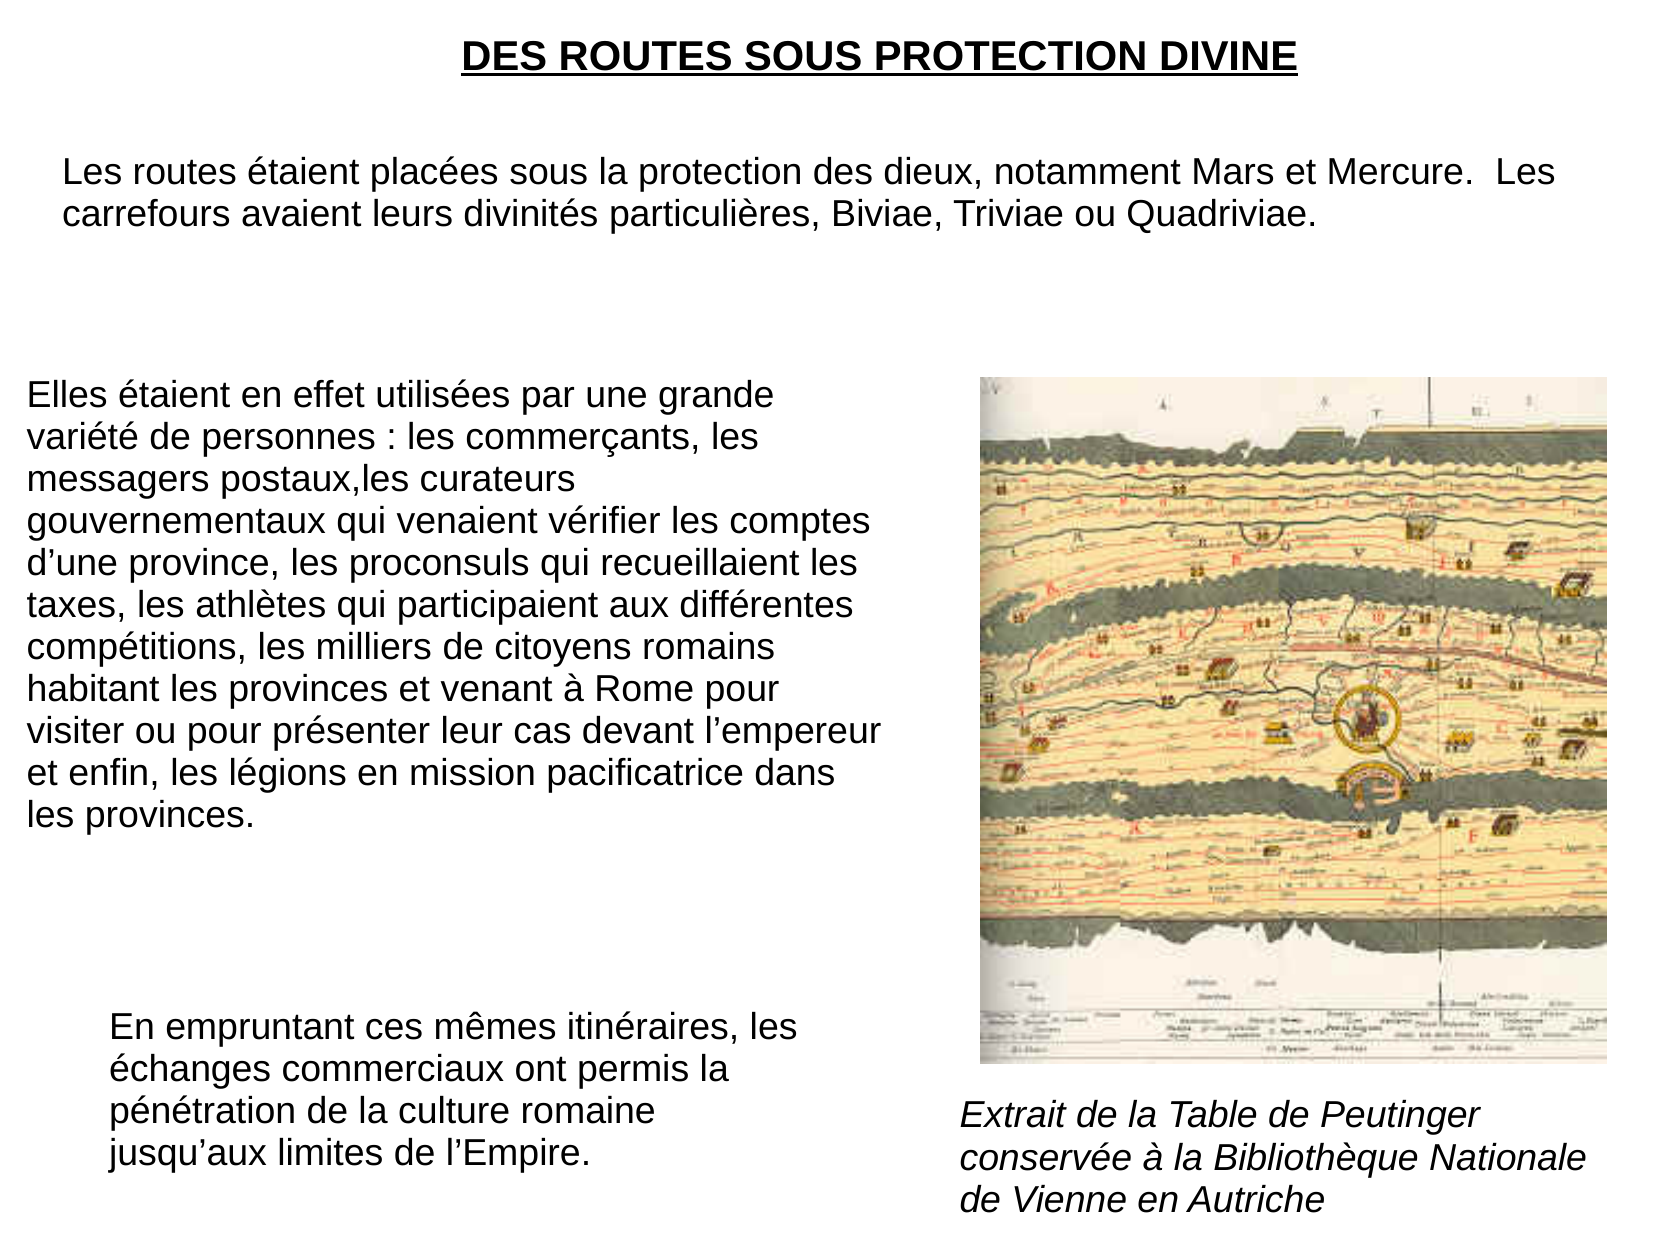

DES ROUTES SOUS PROTECTION DIVINE
Les routes étaient placées sous la protection des dieux, notamment Mars et Mercure. Les carrefours avaient leurs divinités particulières, Biviae, Triviae ou Quadriviae.
Elles étaient en effet utilisées par une grande variété de personnes : les commerçants, les messagers postaux,les curateurs gouvernementaux qui venaient vérifier les comptes d’une province, les proconsuls qui recueillaient les taxes, les athlètes qui participaient aux différentes compétitions, les milliers de citoyens romains habitant les provinces et venant à Rome pour visiter ou pour présenter leur cas devant l’empereur et enfin, les légions en mission pacificatrice dans les provinces.
En empruntant ces mêmes itinéraires, les échanges commerciaux ont permis la pénétration de la culture romaine jusqu’aux limites de l’Empire.
Extrait de la Table de Peutinger conservée à la Bibliothèque Nationale de Vienne en Autriche